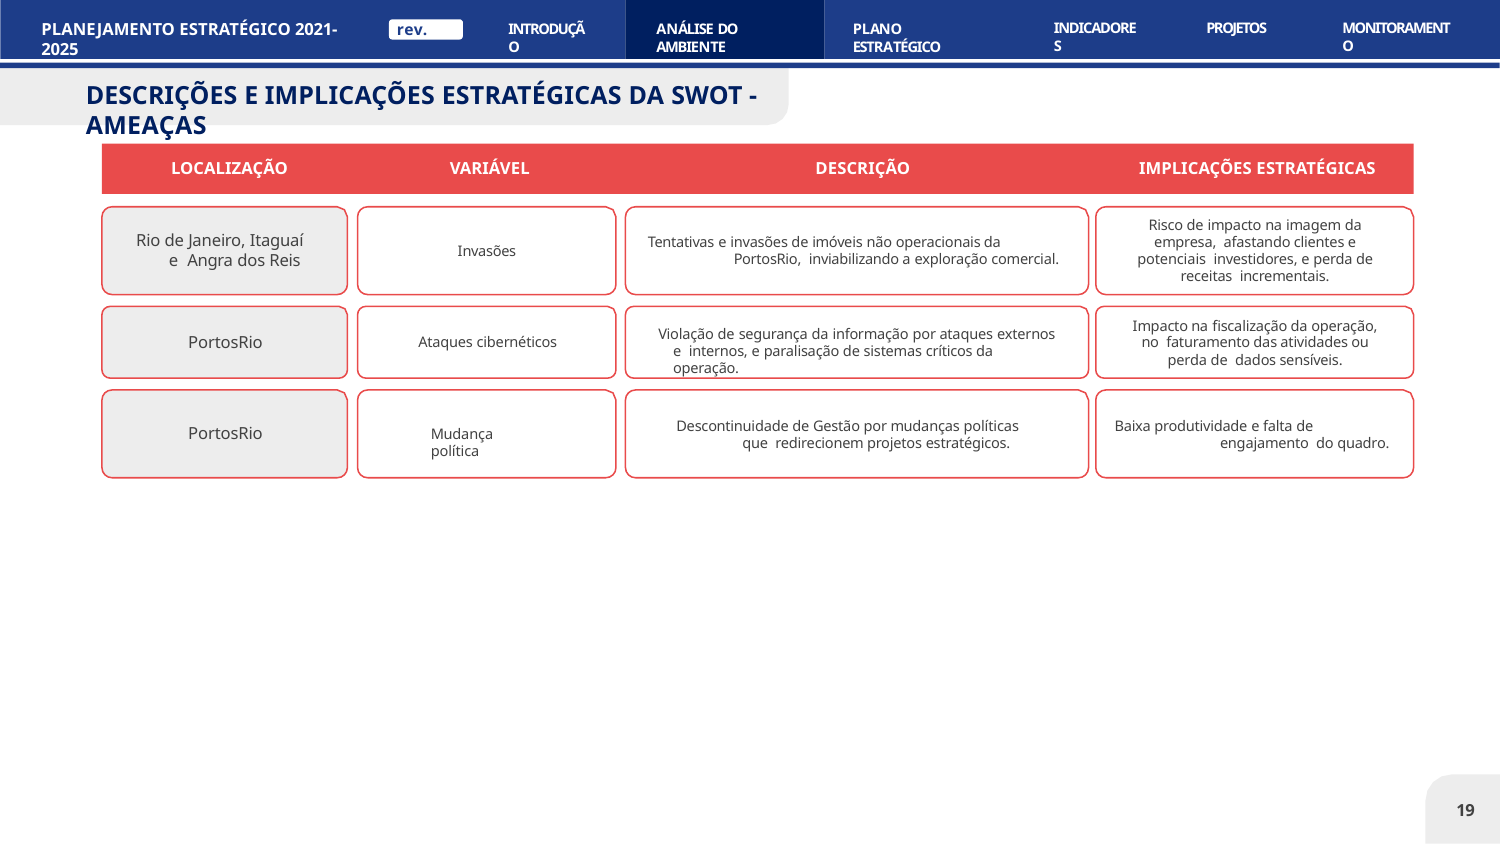

PLANEJAMENTO ESTRATÉGICO 2021-2025
INDICADORES
PROJETOS
MONITORAMENTO
rev. 2022
INTRODUÇÃO
ANÁLISE DO AMBIENTE
PLANO ESTRATÉGICO
DESCRIÇÕES E IMPLICAÇÕES ESTRATÉGICAS DA SWOT - AMEAÇAS
LOCALIZAÇÃO	VARIÁVEL	DESCRIÇÃO	IMPLICAÇÕES ESTRATÉGICAS
Risco de impacto na imagem da empresa, afastando clientes e potenciais investidores, e perda de receitas incrementais.
Rio de Janeiro, Itaguaí e Angra dos Reis
Tentativas e invasões de imóveis não operacionais da PortosRio, inviabilizando a exploração comercial.
Invasões
Impacto na ﬁscalização da operação, no faturamento das atividades ou perda de dados sensíveis.
Violação de segurança da informação por ataques externos e internos, e paralisação de sistemas críticos da operação.
PortosRio
Ataques cibernéticos
Descontinuidade de Gestão por mudanças políticas que redirecionem projetos estratégicos.
Baixa produtividade e falta de engajamento do quadro.
PortosRio
Mudança política